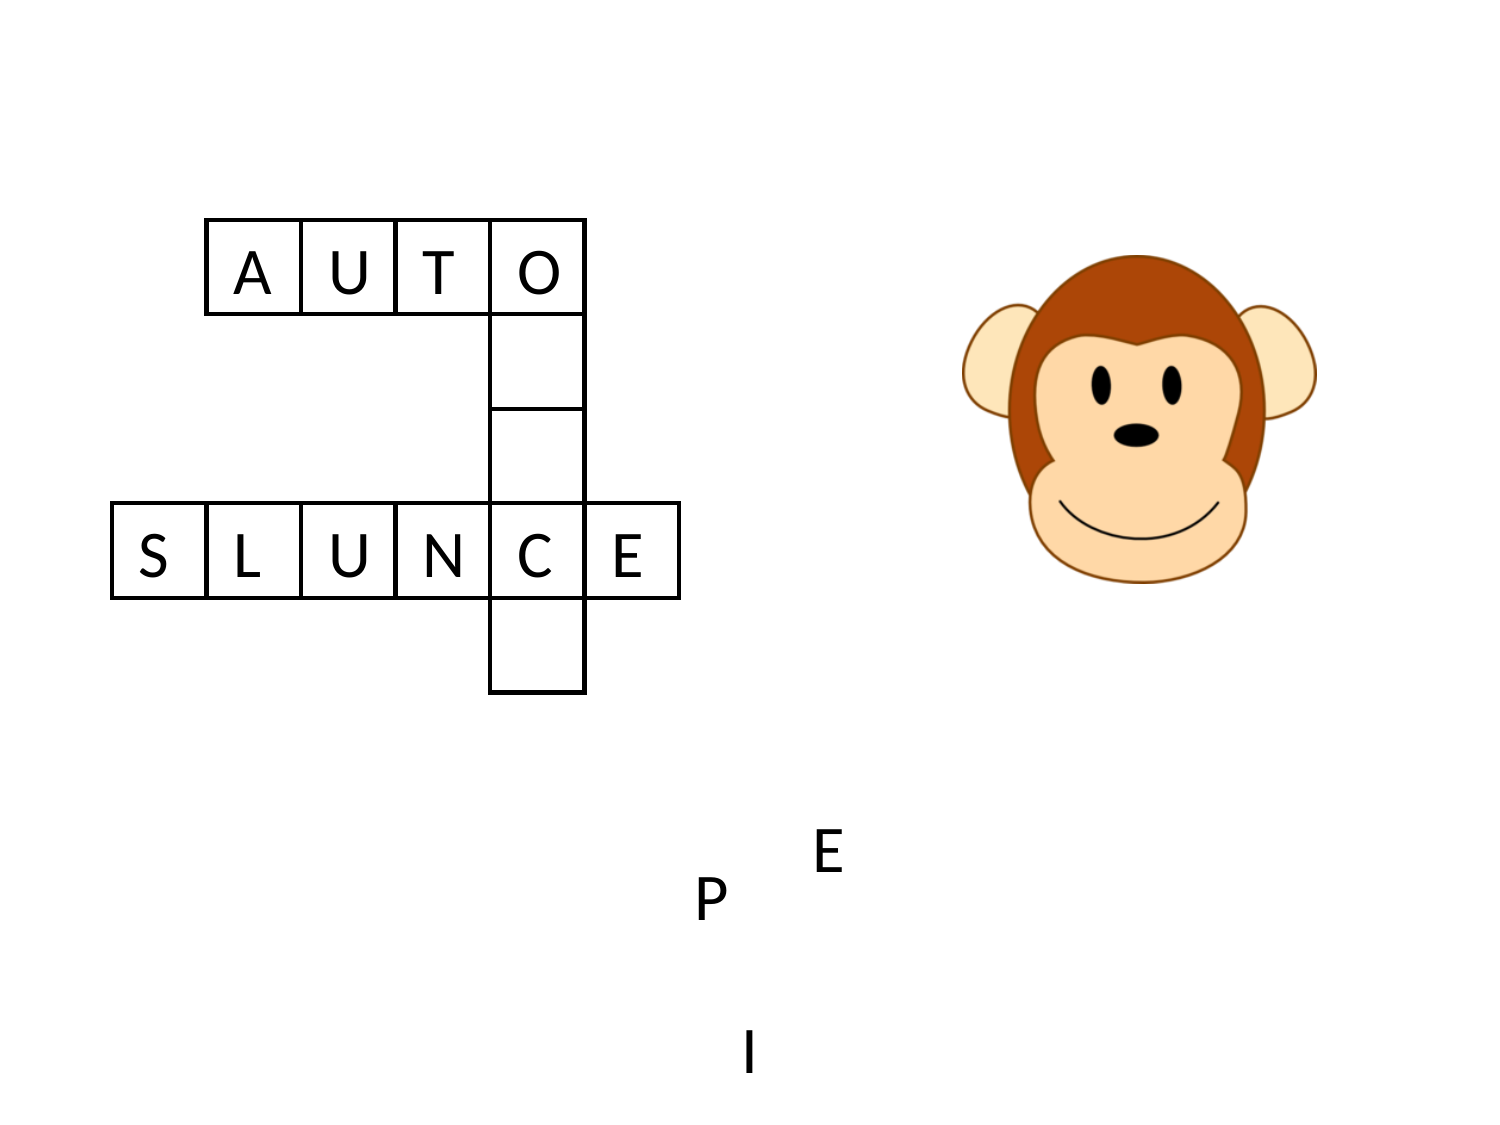

A
U
T
O
S
L
U
N
C
E
E
P
I